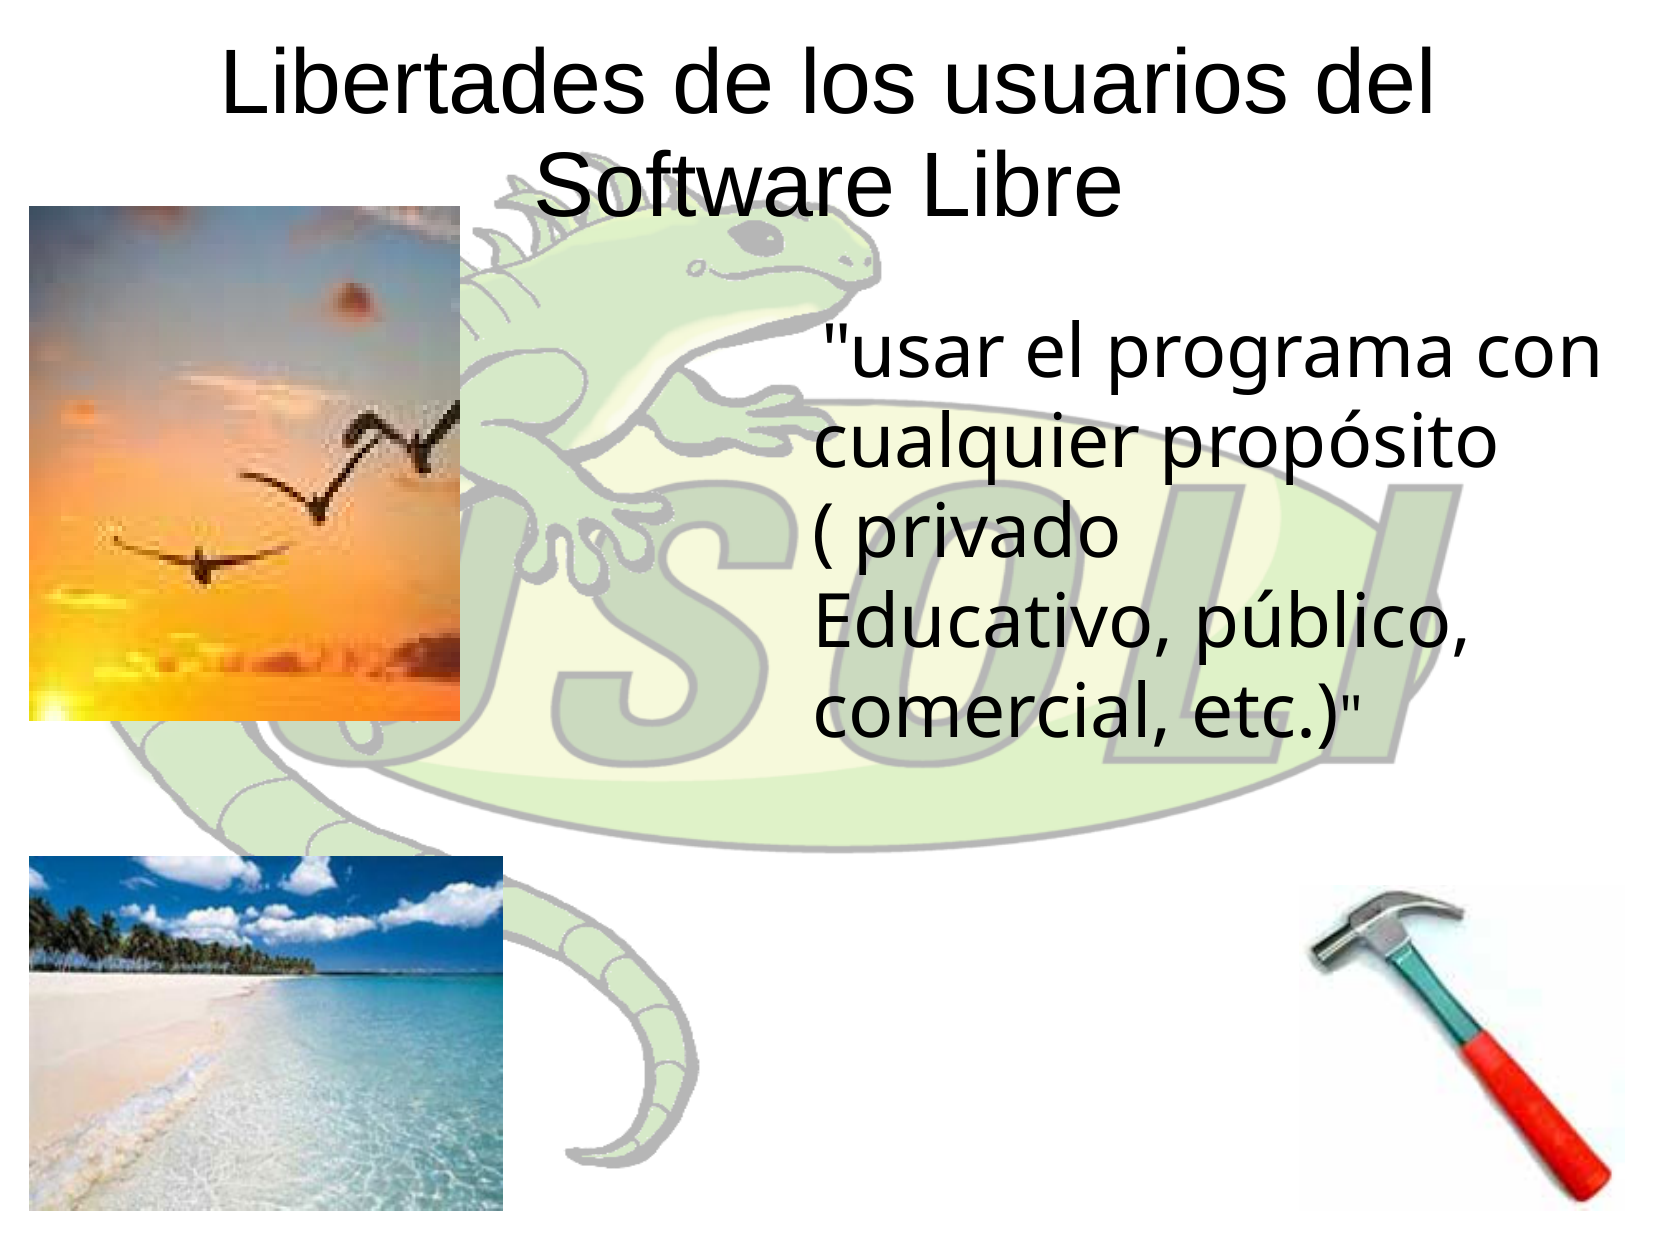

# Libertades de los usuarios del Software Libre
 "usar el programa con cualquier propósito ( privado
Educativo, público, comercial, etc.)"